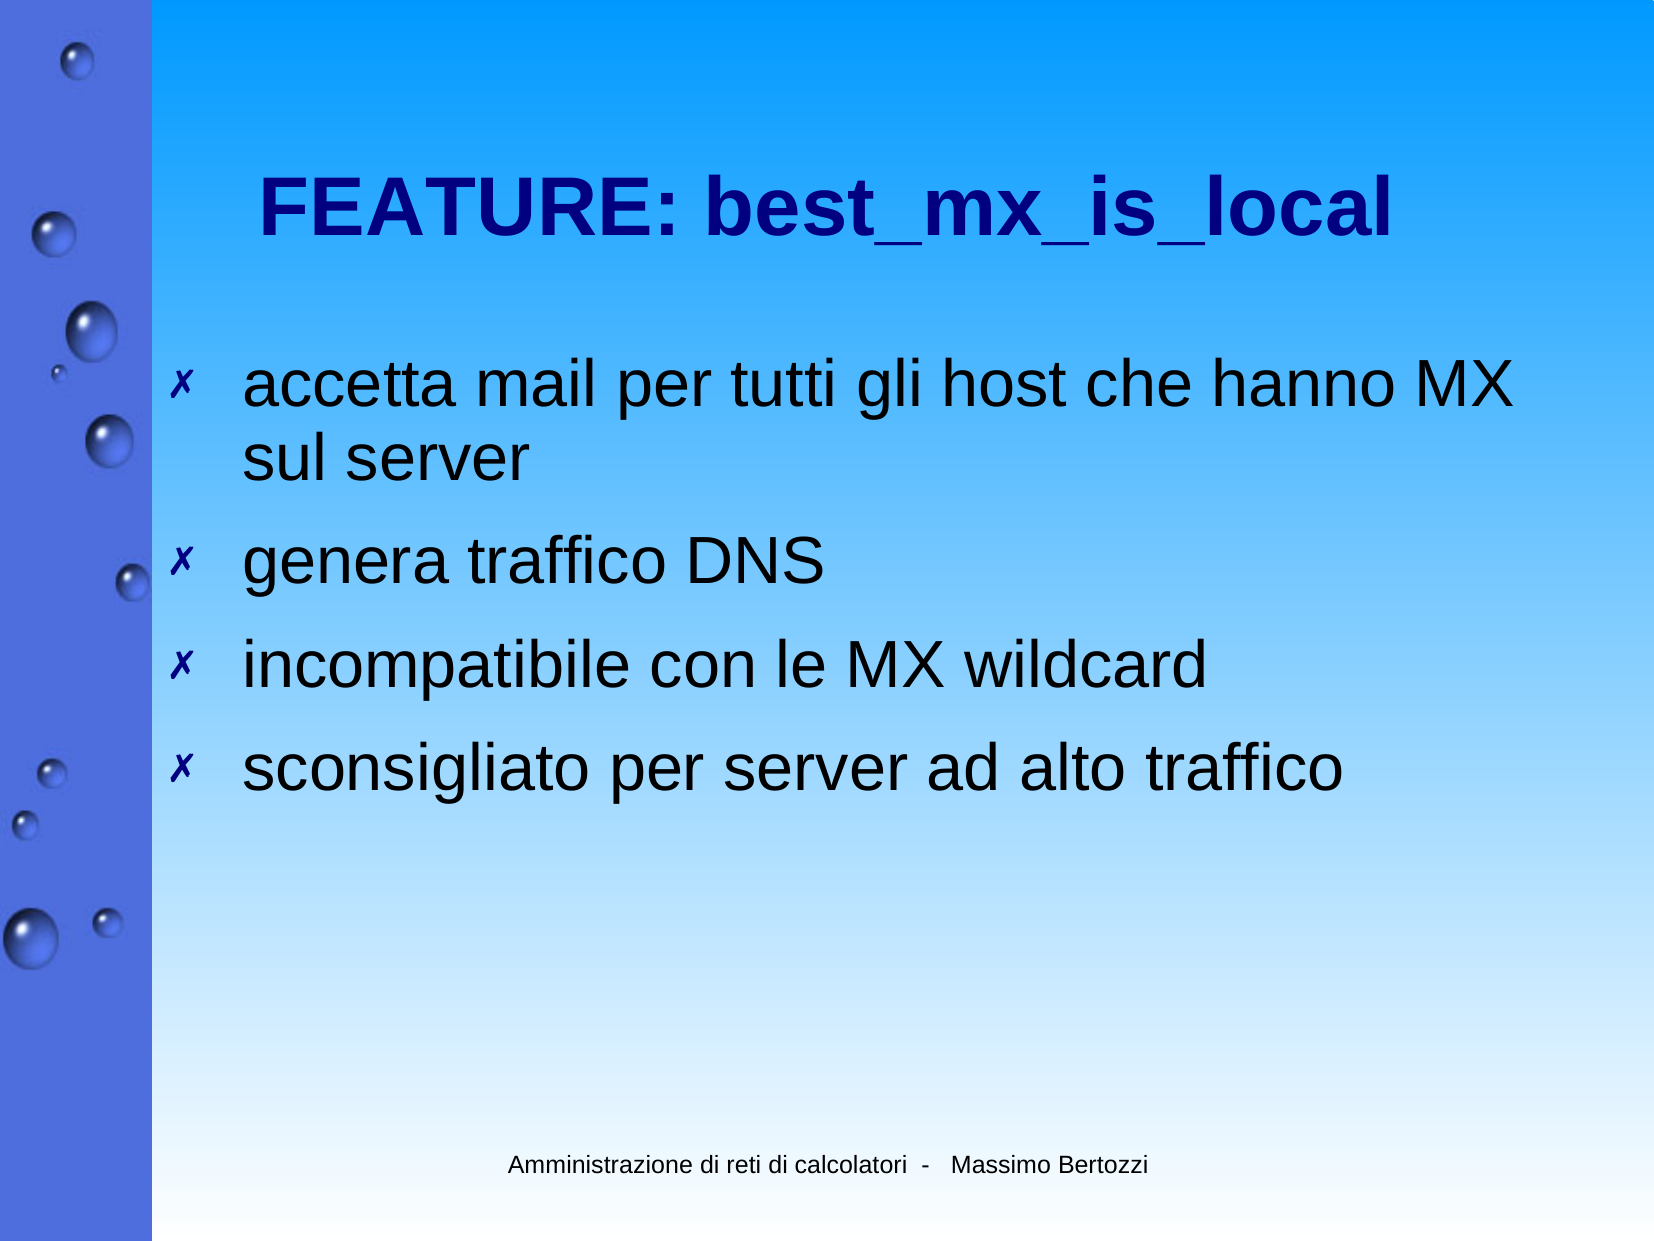

# FEATURE: best_mx_is_local
accetta mail per tutti gli host che hanno MX sul server
genera traffico DNS
incompatibile con le MX wildcard
sconsigliato per server ad alto traffico